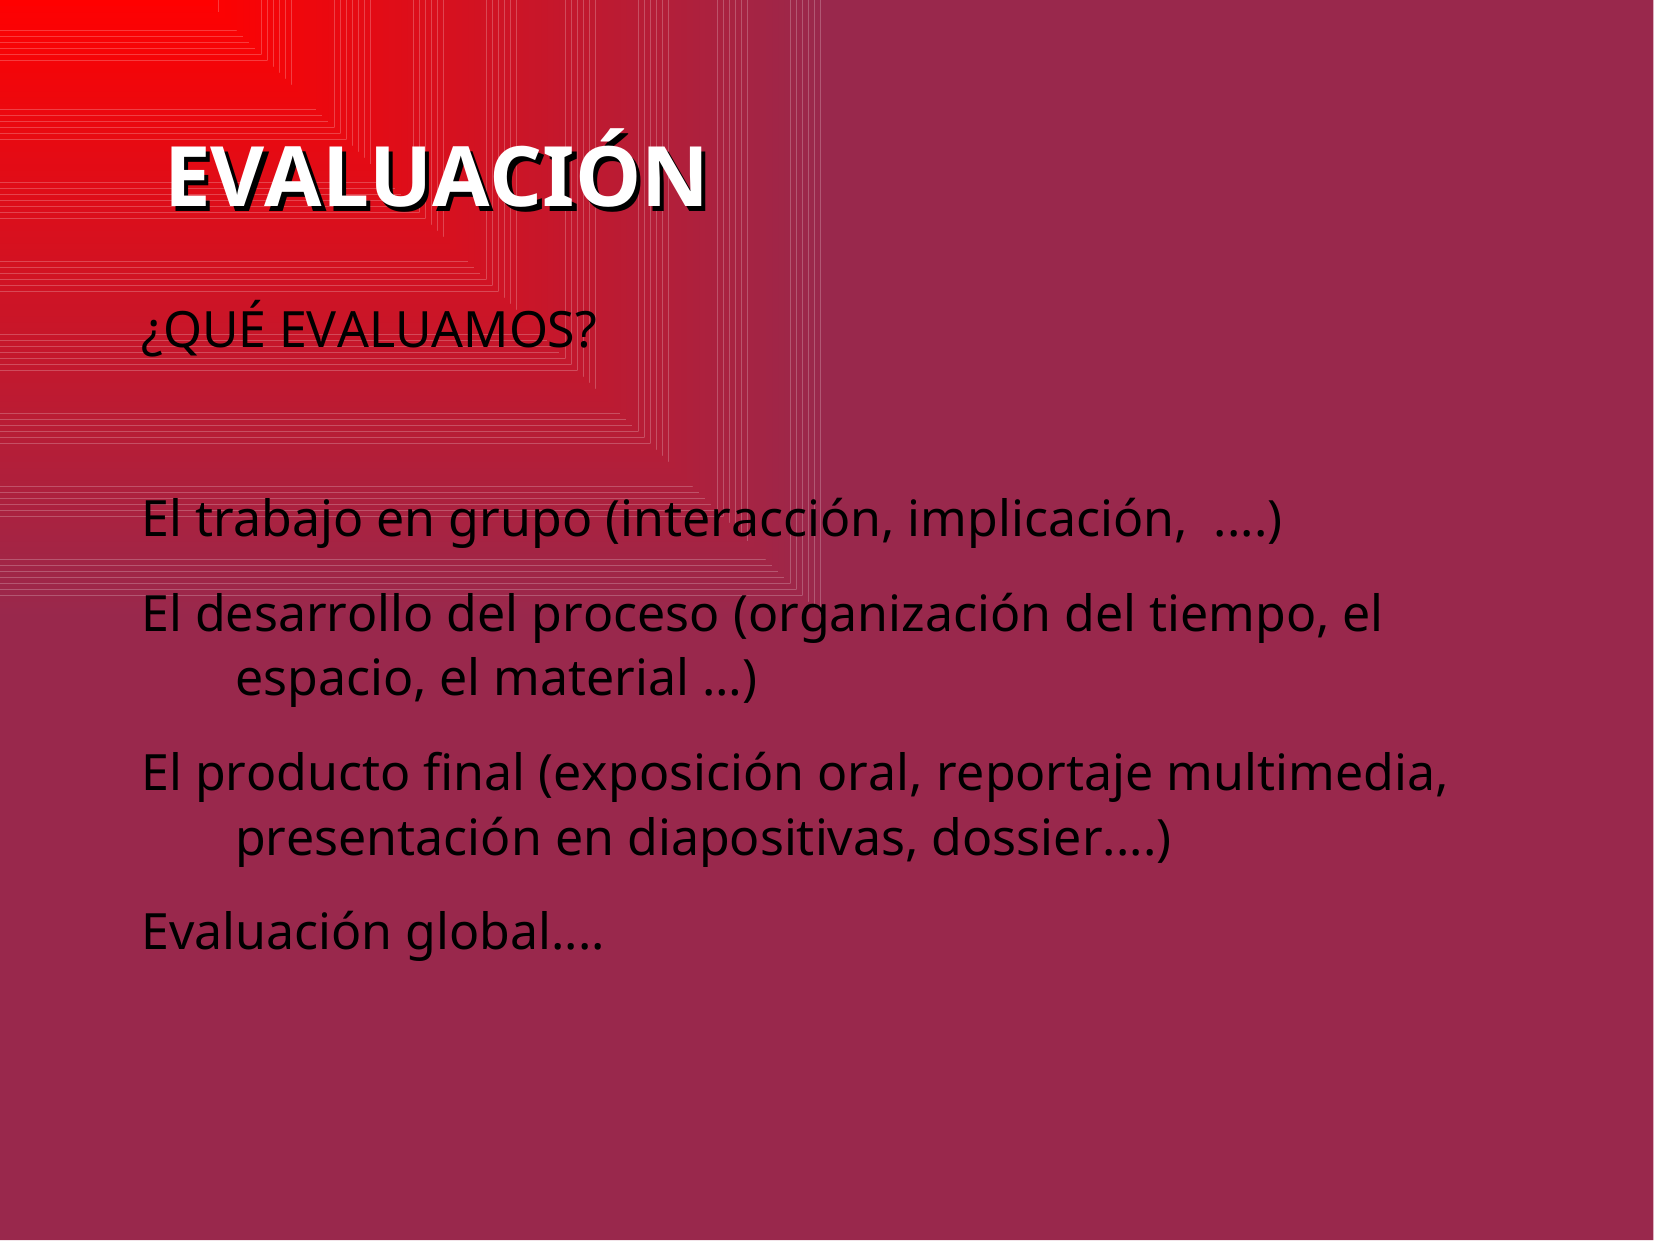

# EVALUACIÓN
¿QUÉ EVALUAMOS?
El trabajo en grupo (interacción, implicación, ....)
El desarrollo del proceso (organización del tiempo, el espacio, el material …)
El producto final (exposición oral, reportaje multimedia, presentación en diapositivas, dossier....)
Evaluación global....